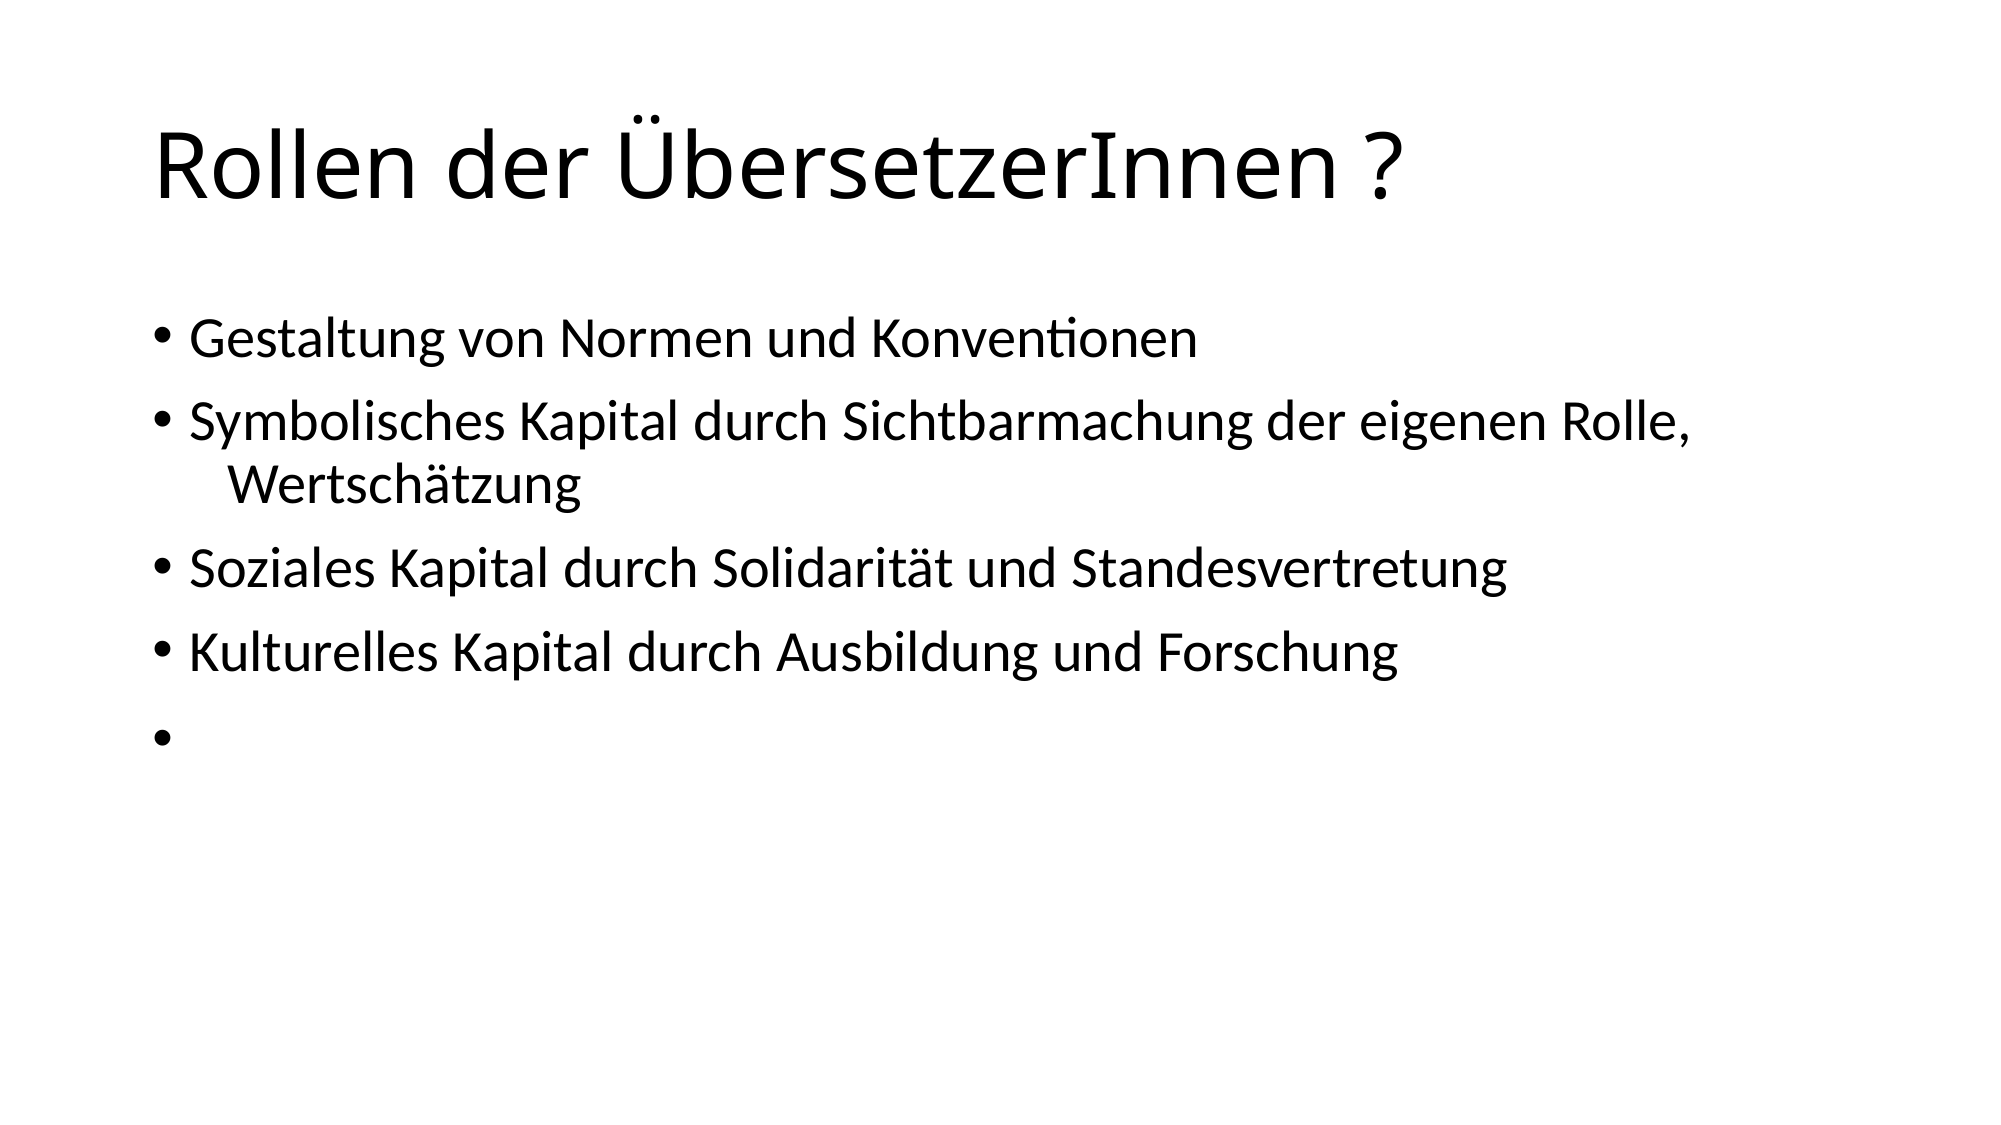

# Rollen der ÜbersetzerInnen ?
Gestaltung von Normen und Konventionen
Symbolisches Kapital durch Sichtbarmachung der eigenen Rolle, Wertschätzung
Soziales Kapital durch Solidarität und Standesvertretung
Kulturelles Kapital durch Ausbildung und Forschung